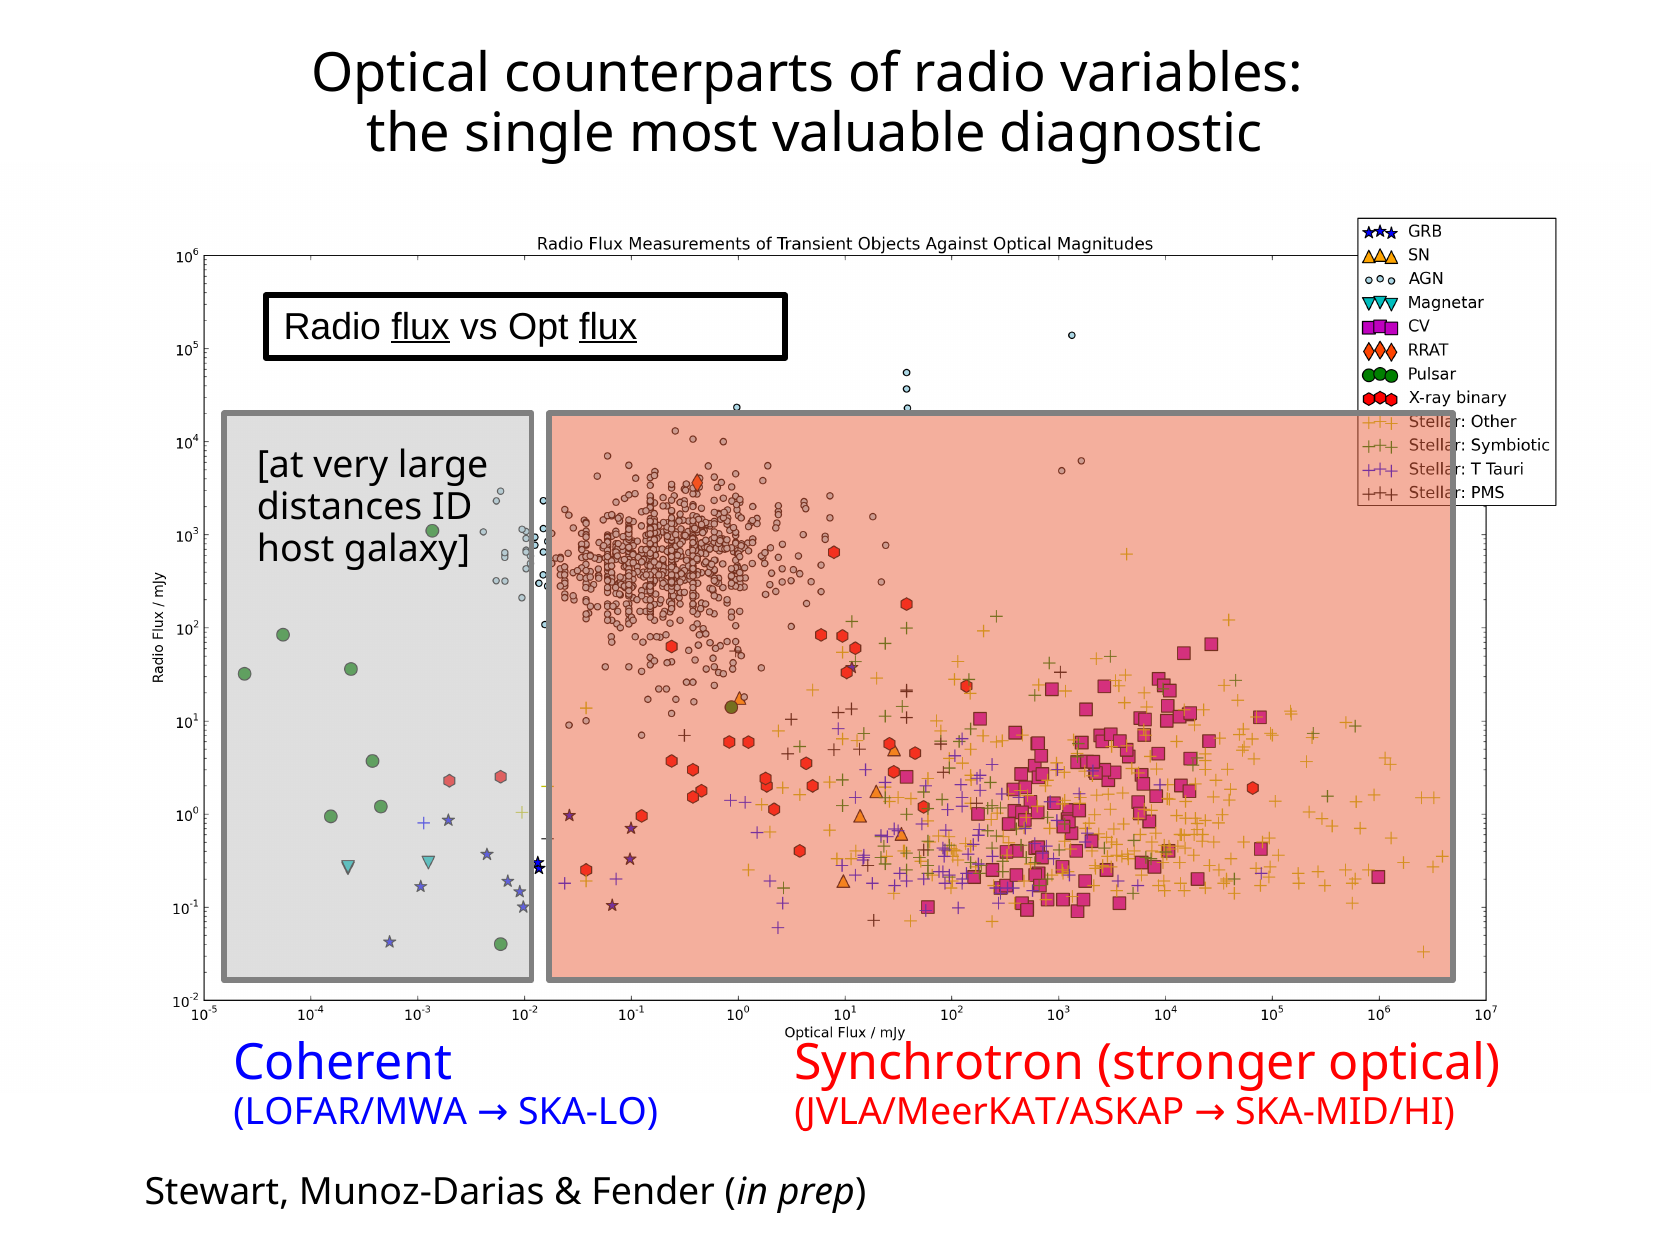

Optical counterparts of radio variables:
the single most valuable diagnostic
Radio flux vs Opt flux
[at very large distances ID host galaxy]
Coherent
(LOFAR/MWA → SKA-LO)
Synchrotron (stronger optical)
(JVLA/MeerKAT/ASKAP → SKA-MID/HI)
Stewart, Munoz-Darias & Fender (in prep)